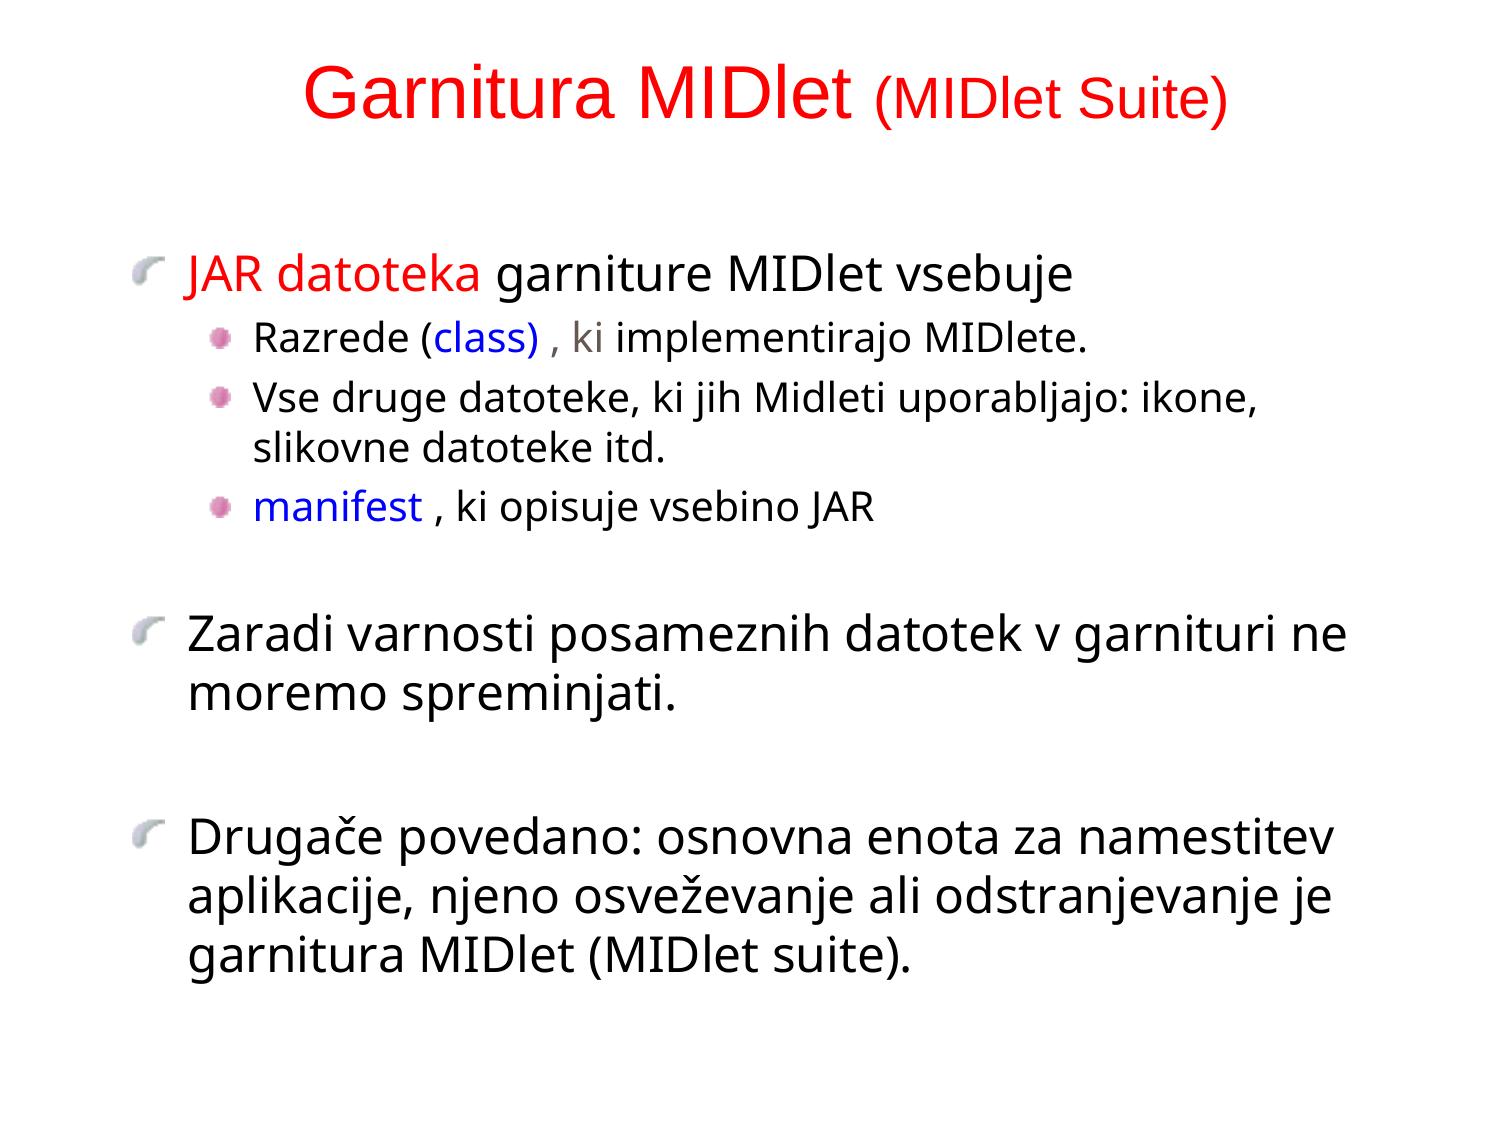

# Garnitura MIDlet (MIDlet Suite)
JAR datoteka garniture MIDlet vsebuje
Razrede (class) , ki implementirajo MIDlete.
Vse druge datoteke, ki jih Midleti uporabljajo: ikone, slikovne datoteke itd.
manifest , ki opisuje vsebino JAR
Zaradi varnosti posameznih datotek v garnituri ne moremo spreminjati.
Drugače povedano: osnovna enota za namestitev aplikacije, njeno osveževanje ali odstranjevanje je garnitura MIDlet (MIDlet suite).